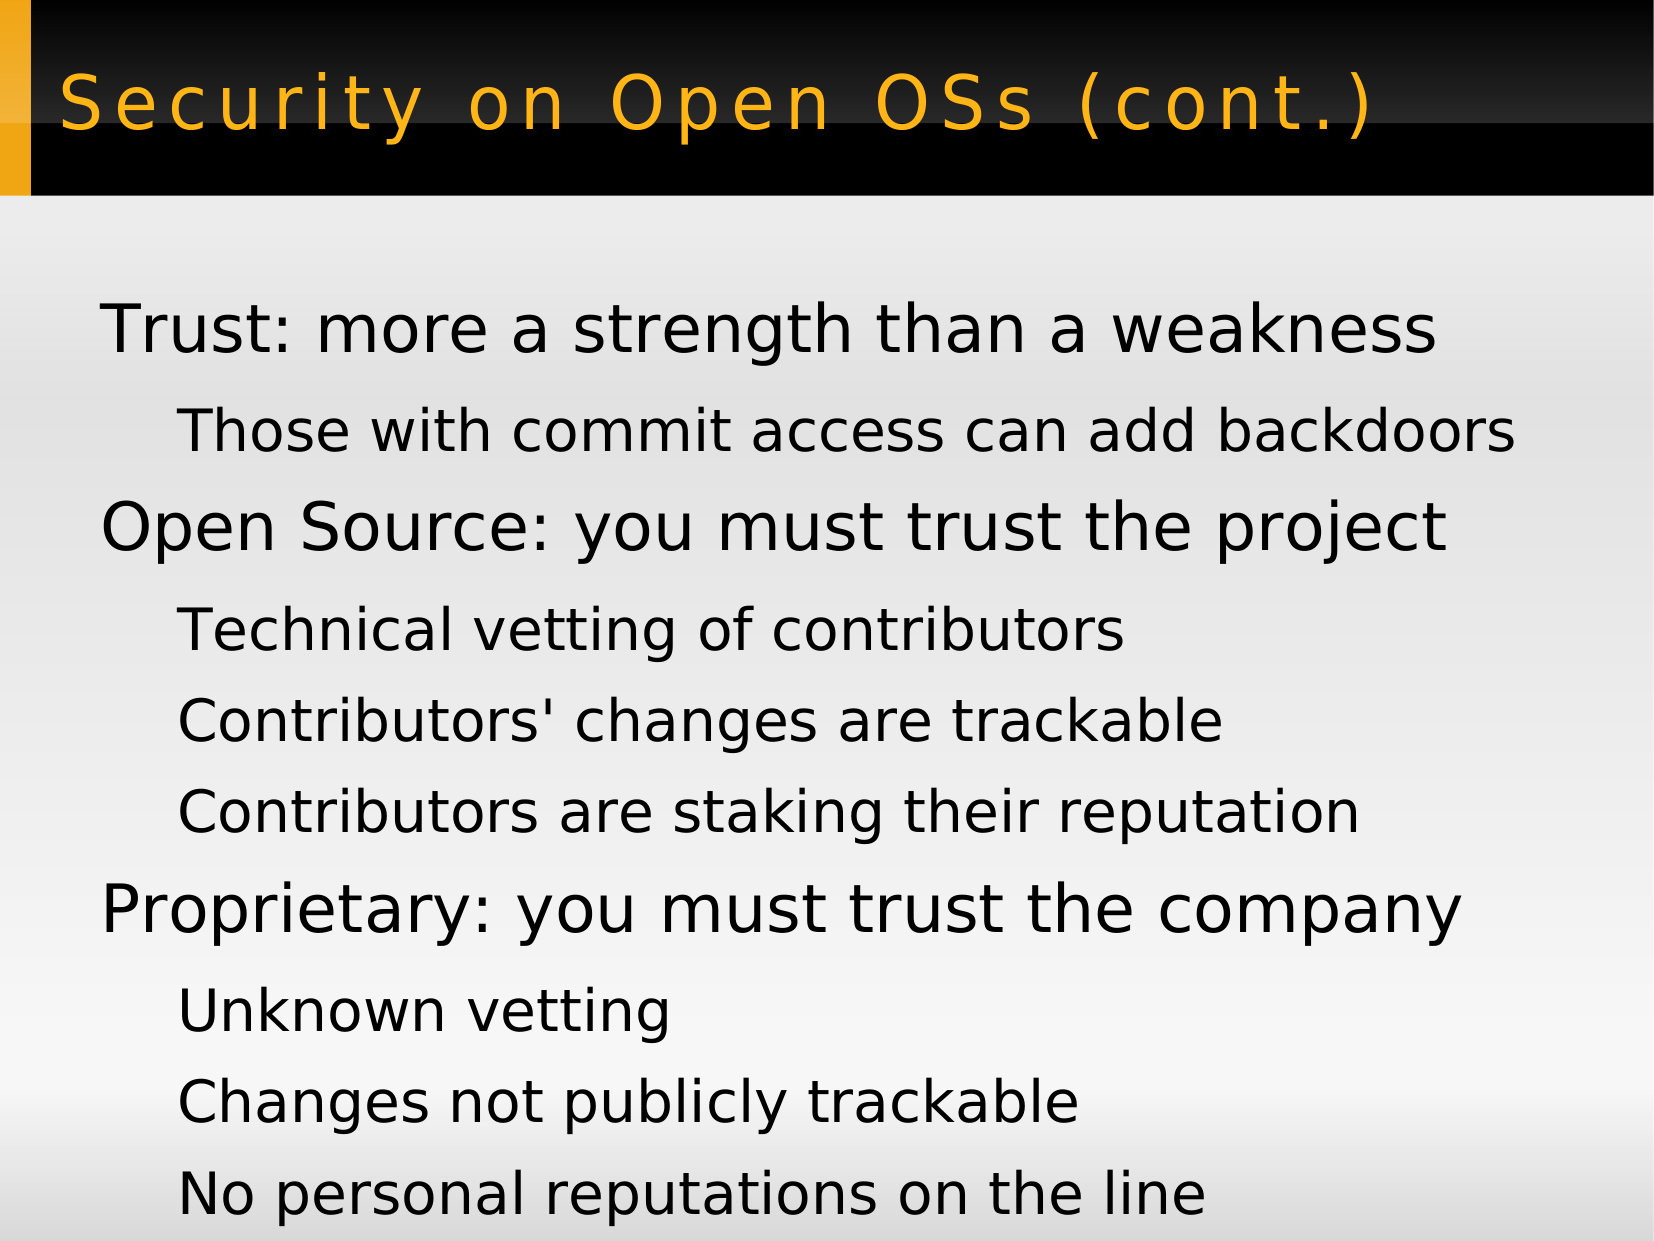

# Security on Open OSs (cont.)
Trust: more a strength than a weakness
Those with commit access can add backdoors
Open Source: you must trust the project
Technical vetting of contributors
Contributors' changes are trackable
Contributors are staking their reputation
Proprietary: you must trust the company
Unknown vetting
Changes not publicly trackable
No personal reputations on the line